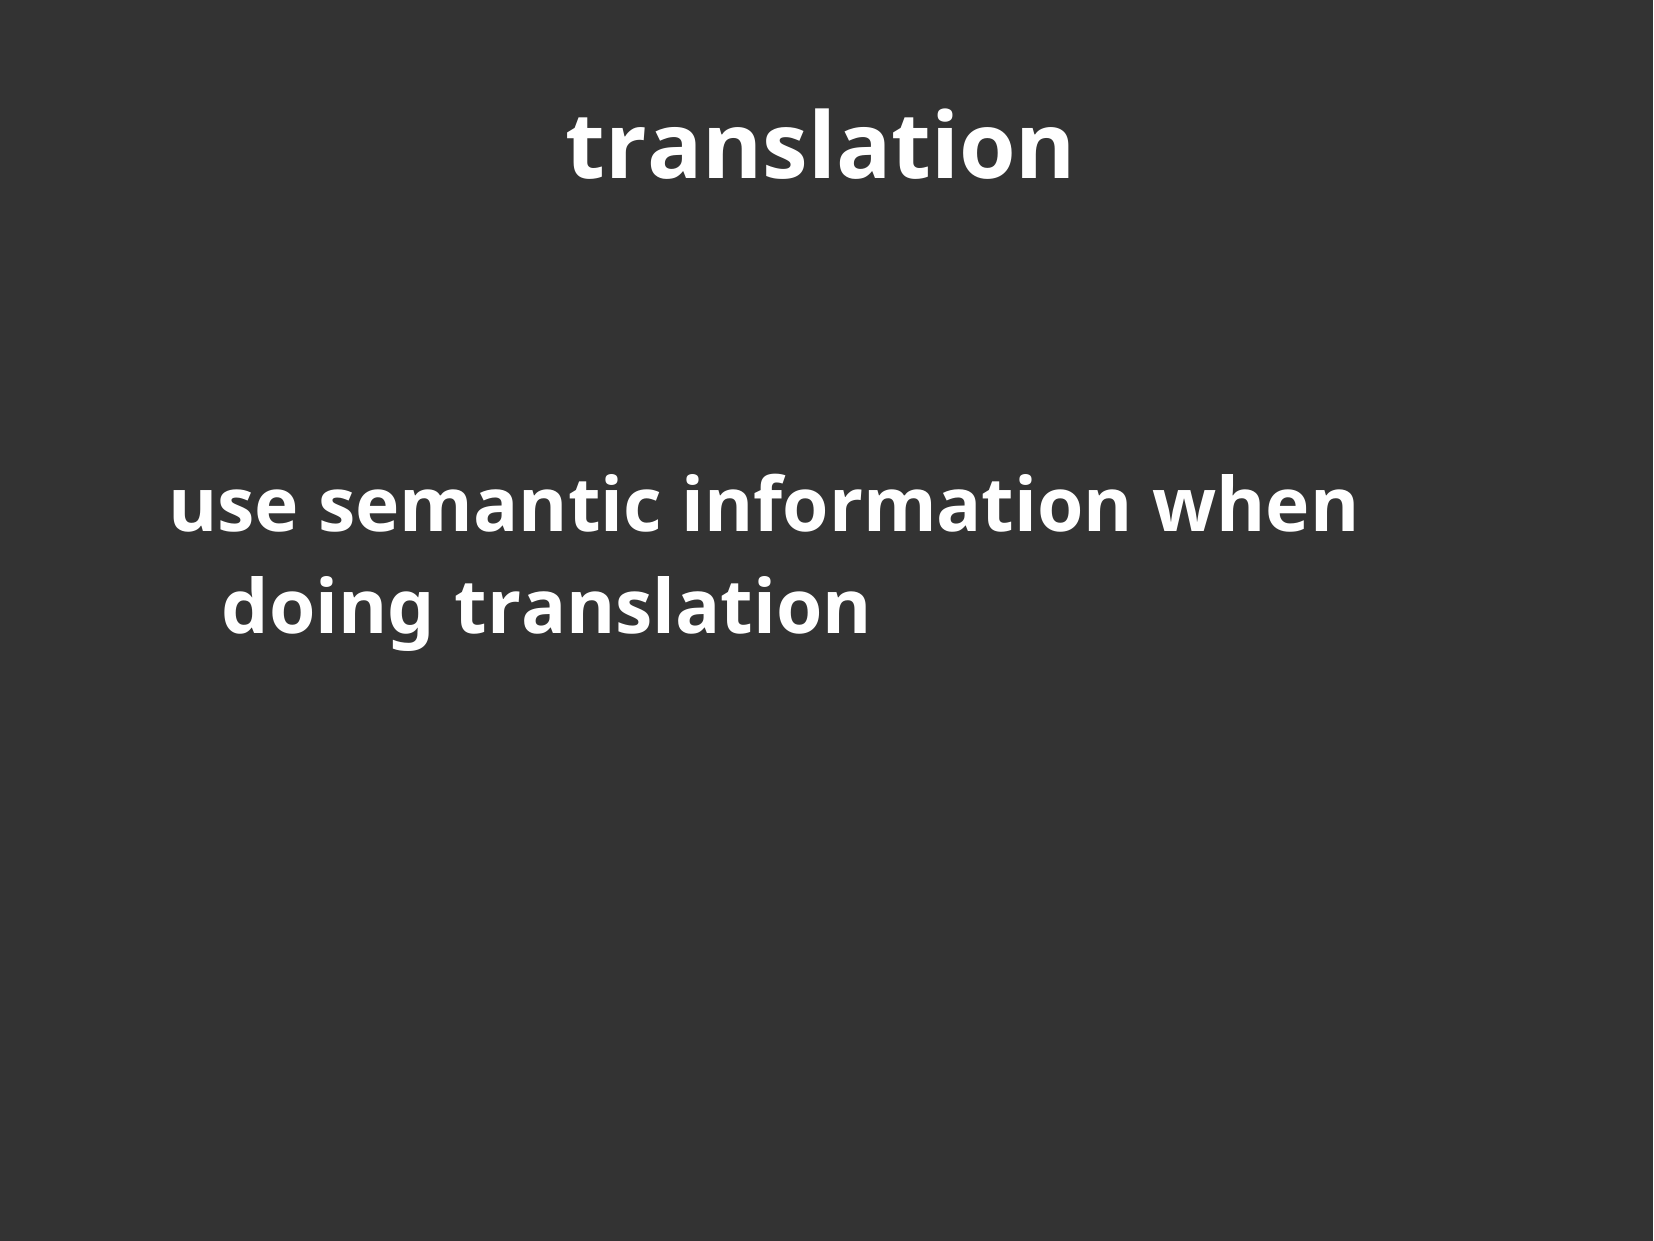

translation
# use semantic information when doing translation